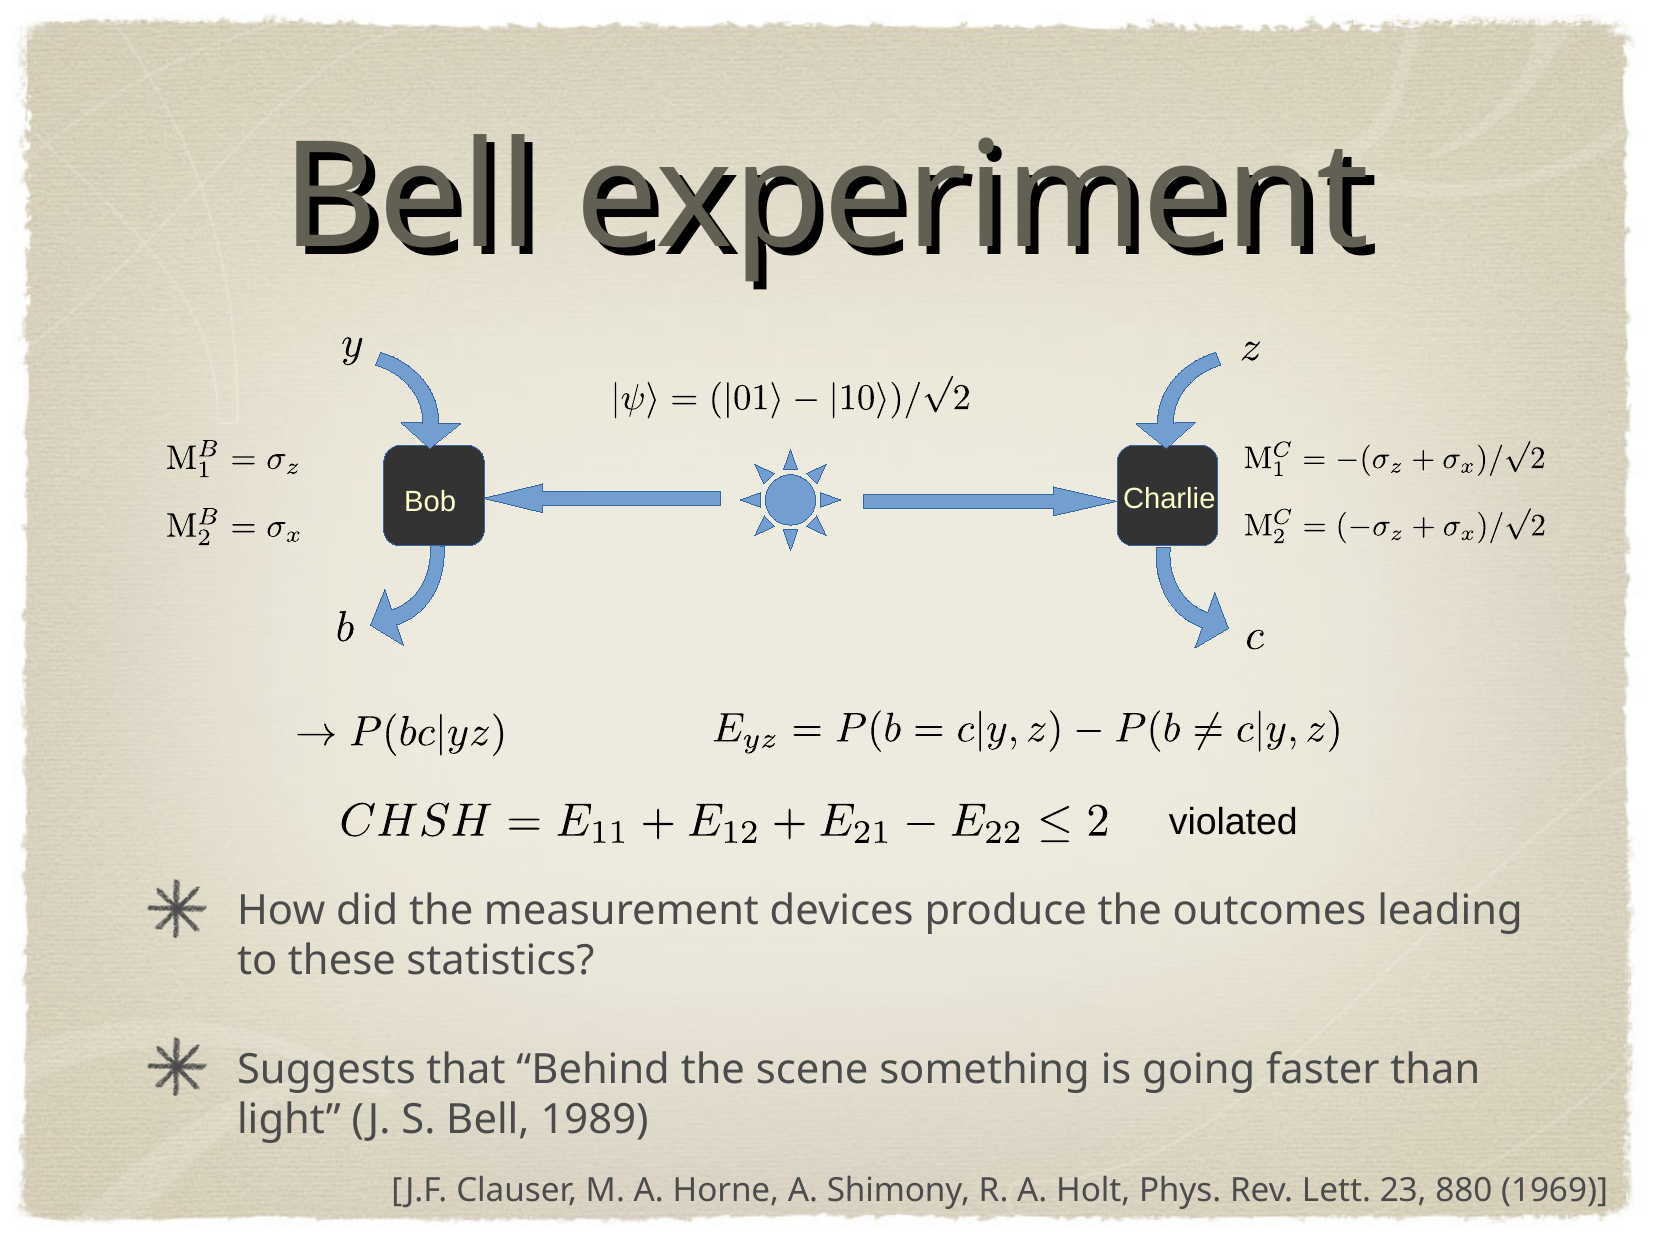

# Bell experiment
Charlie
Bob
violated
How did the measurement devices produce the outcomes leading to these statistics?
Suggests that “Behind the scene something is going faster than light” (J. S. Bell, 1989)
[J.F. Clauser, M. A. Horne, A. Shimony, R. A. Holt, Phys. Rev. Lett. 23, 880 (1969)]